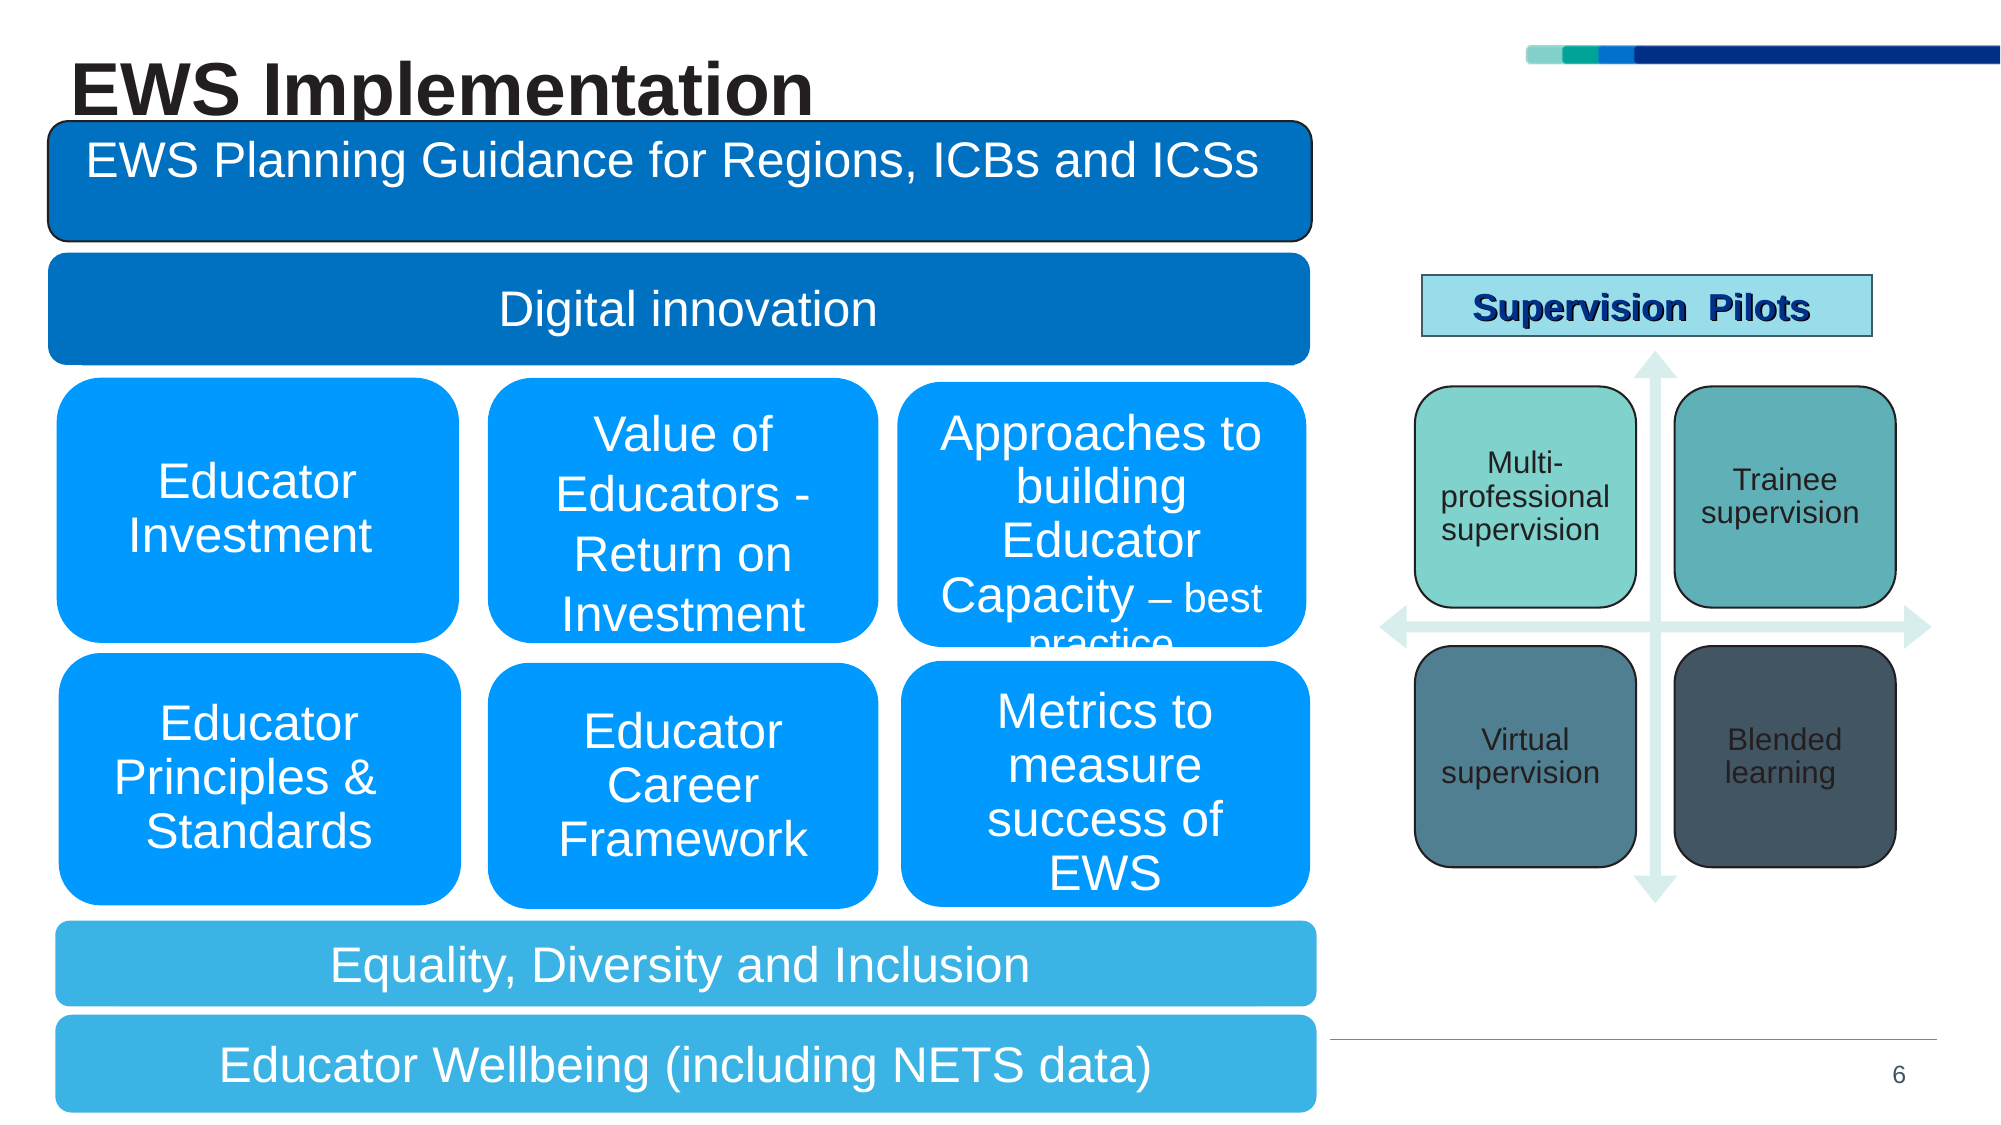

# EWS Implementation
EWS Planning Guidance for Regions, ICBs and ICSs
Digital innovation
Educator Investment
Value of Educators - Return on Investment
Approaches to building Educator Capacity – best practice
Educator Principles & Standards
Metrics to measure success of EWS
Educator Career Framework
Equality, Diversity and Inclusion
Educator Wellbeing (including NETS data)
Supervision Pilots
Multi-professional supervision
Trainee supervision
Virtual supervision
Blended learning